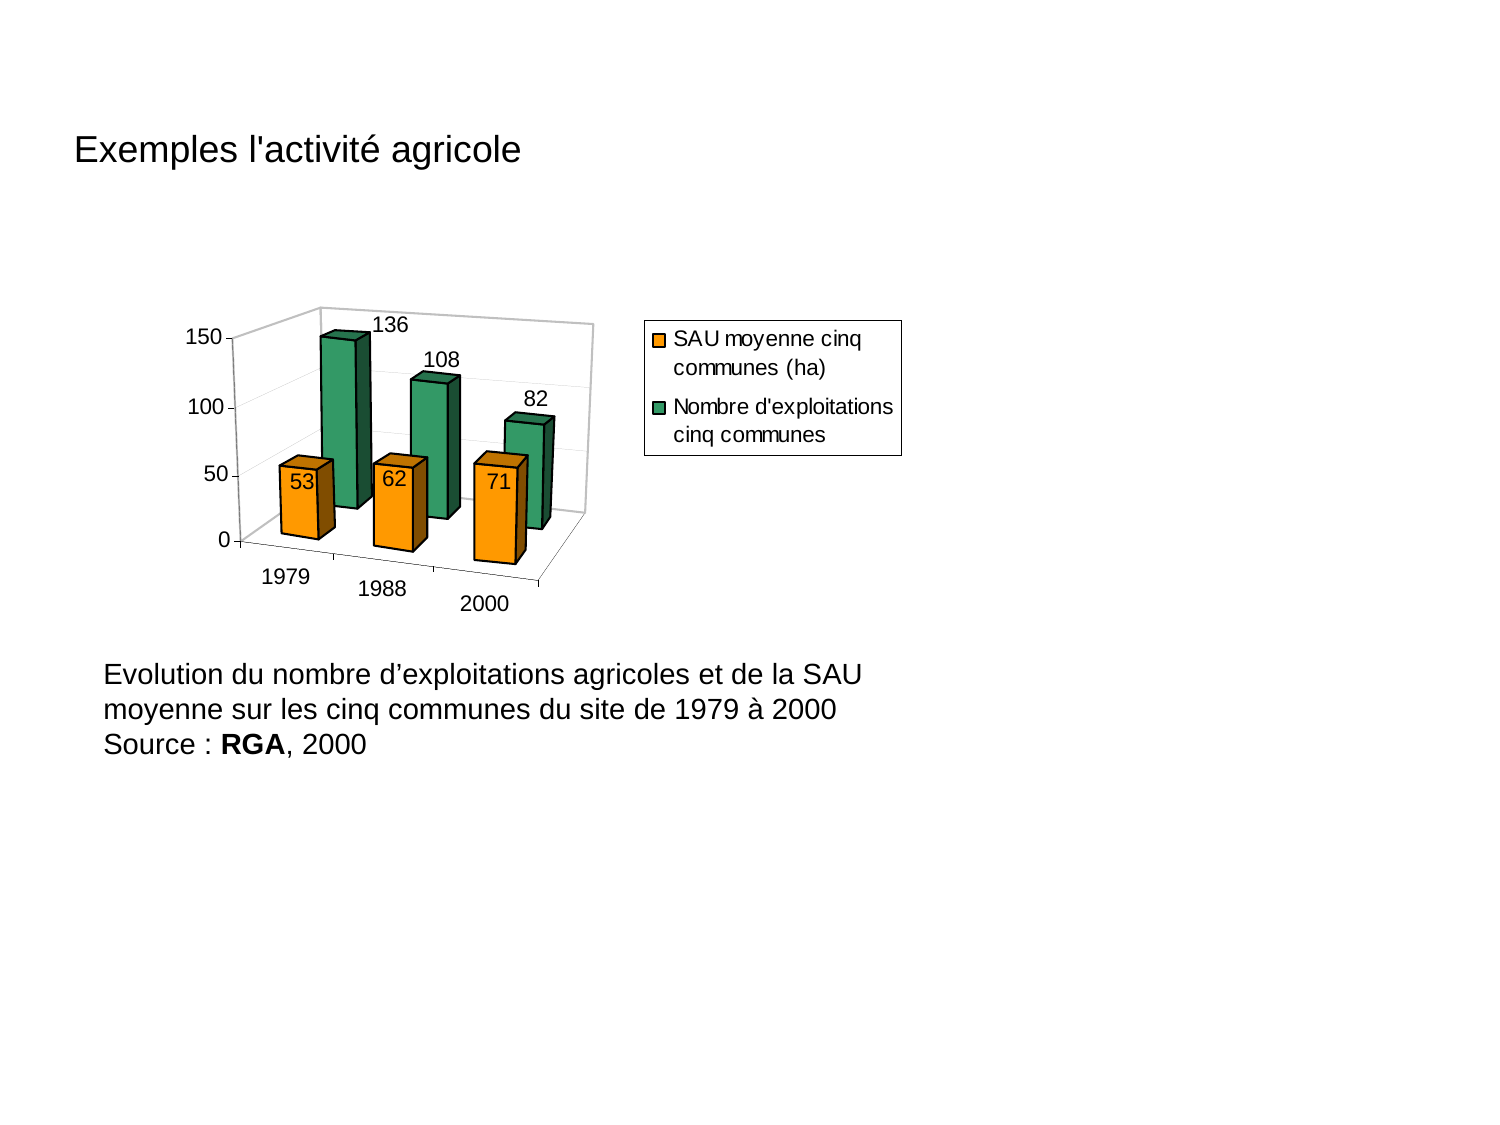

Exemples l'activité agricole
Evolution du nombre d’exploitations agricoles et de la SAU moyenne sur les cinq communes du site de 1979 à 2000
Source : RGA, 2000